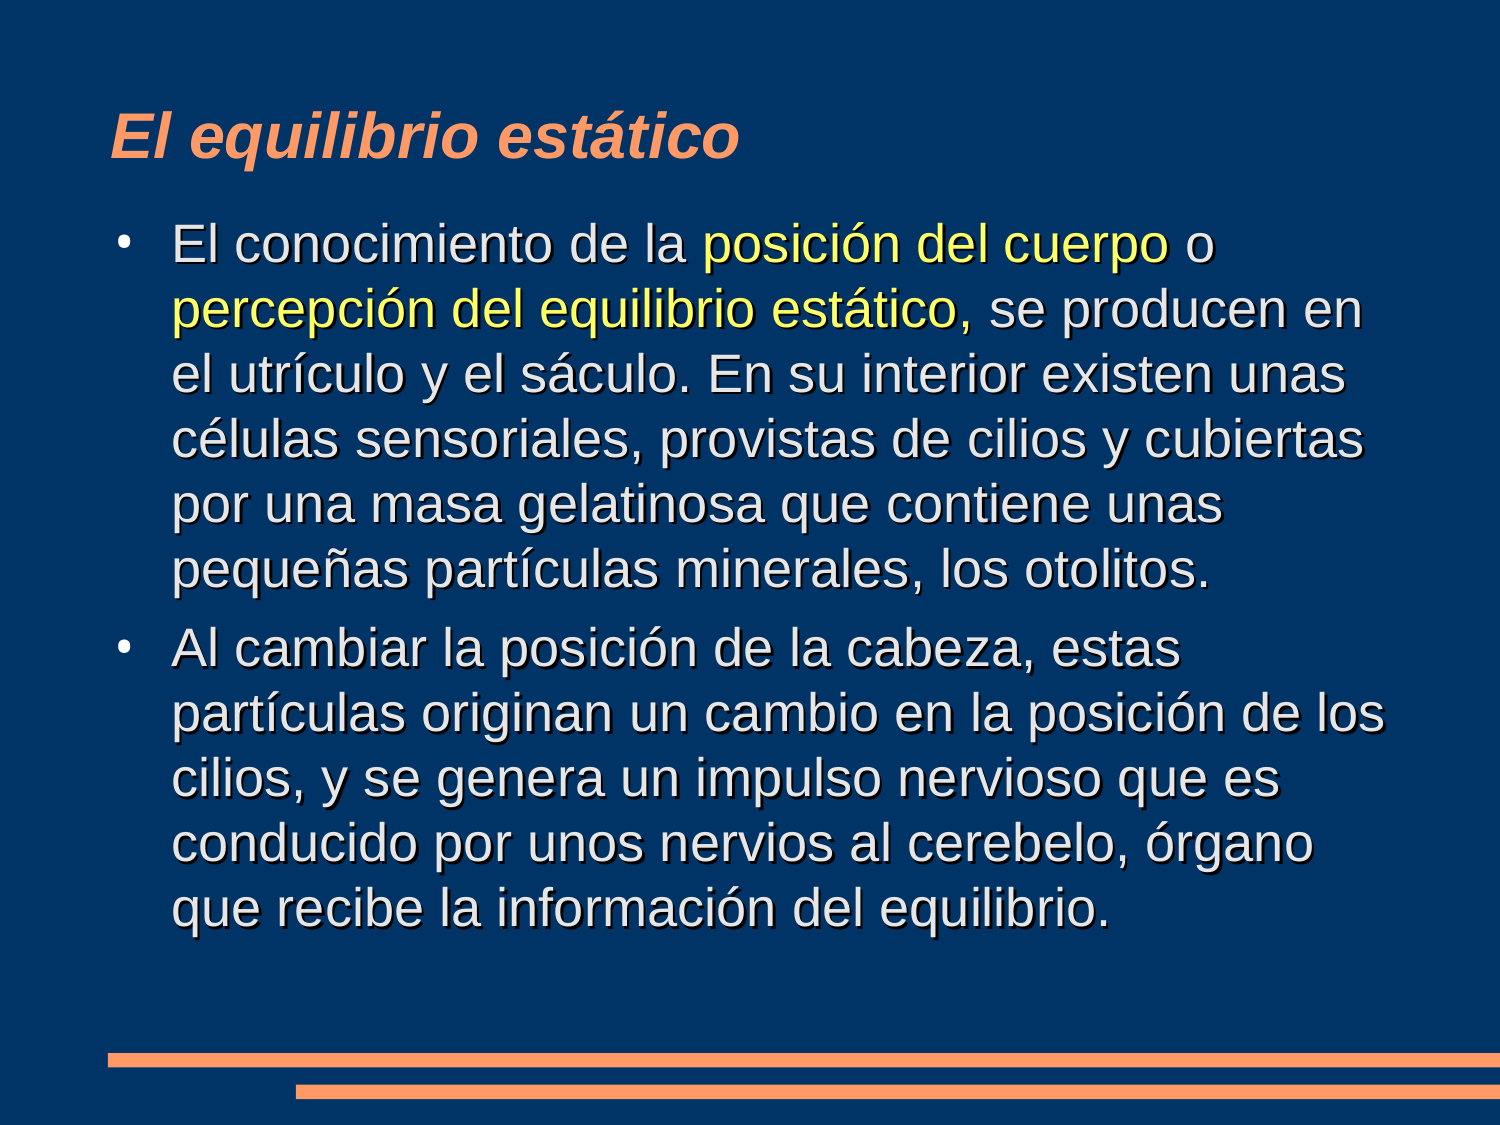

El equilibrio estático
# El conocimiento de la posición del cuerpo o percepción del equilibrio estático, se producen en el utrículo y el sáculo. En su interior existen unas células sensoriales, provistas de cilios y cubiertas por una masa gelatinosa que contiene unas pequeñas partículas minerales, los otolitos.
Al cambiar la posición de la cabeza, estas partículas originan un cambio en la posición de los cilios, y se genera un impulso nervioso que es conducido por unos nervios al cerebelo, órgano que recibe la información del equilibrio.